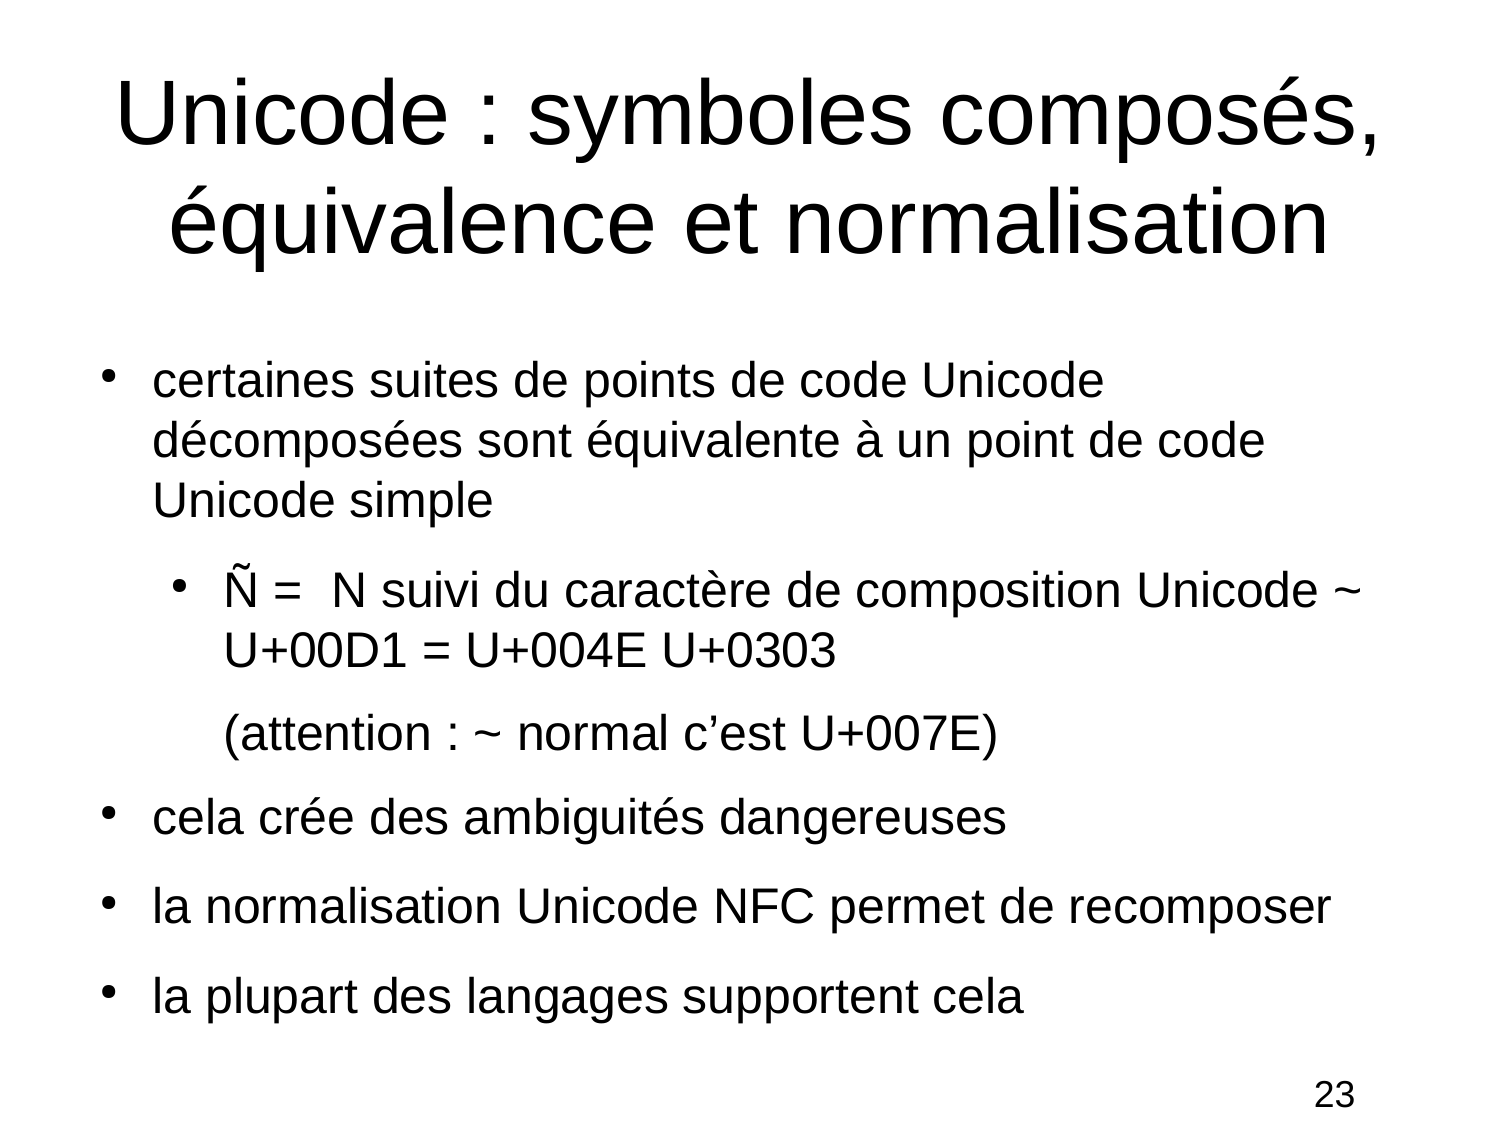

# Unicode : symboles composés, équivalence et normalisation
certaines suites de points de code Unicode décomposées sont équivalente à un point de code Unicode simple
Ñ = N suivi du caractère de composition Unicode ~ U+00D1 = U+004E U+0303
(attention : ~ normal c’est U+007E)
cela crée des ambiguités dangereuses
la normalisation Unicode NFC permet de recomposer
la plupart des langages supportent cela